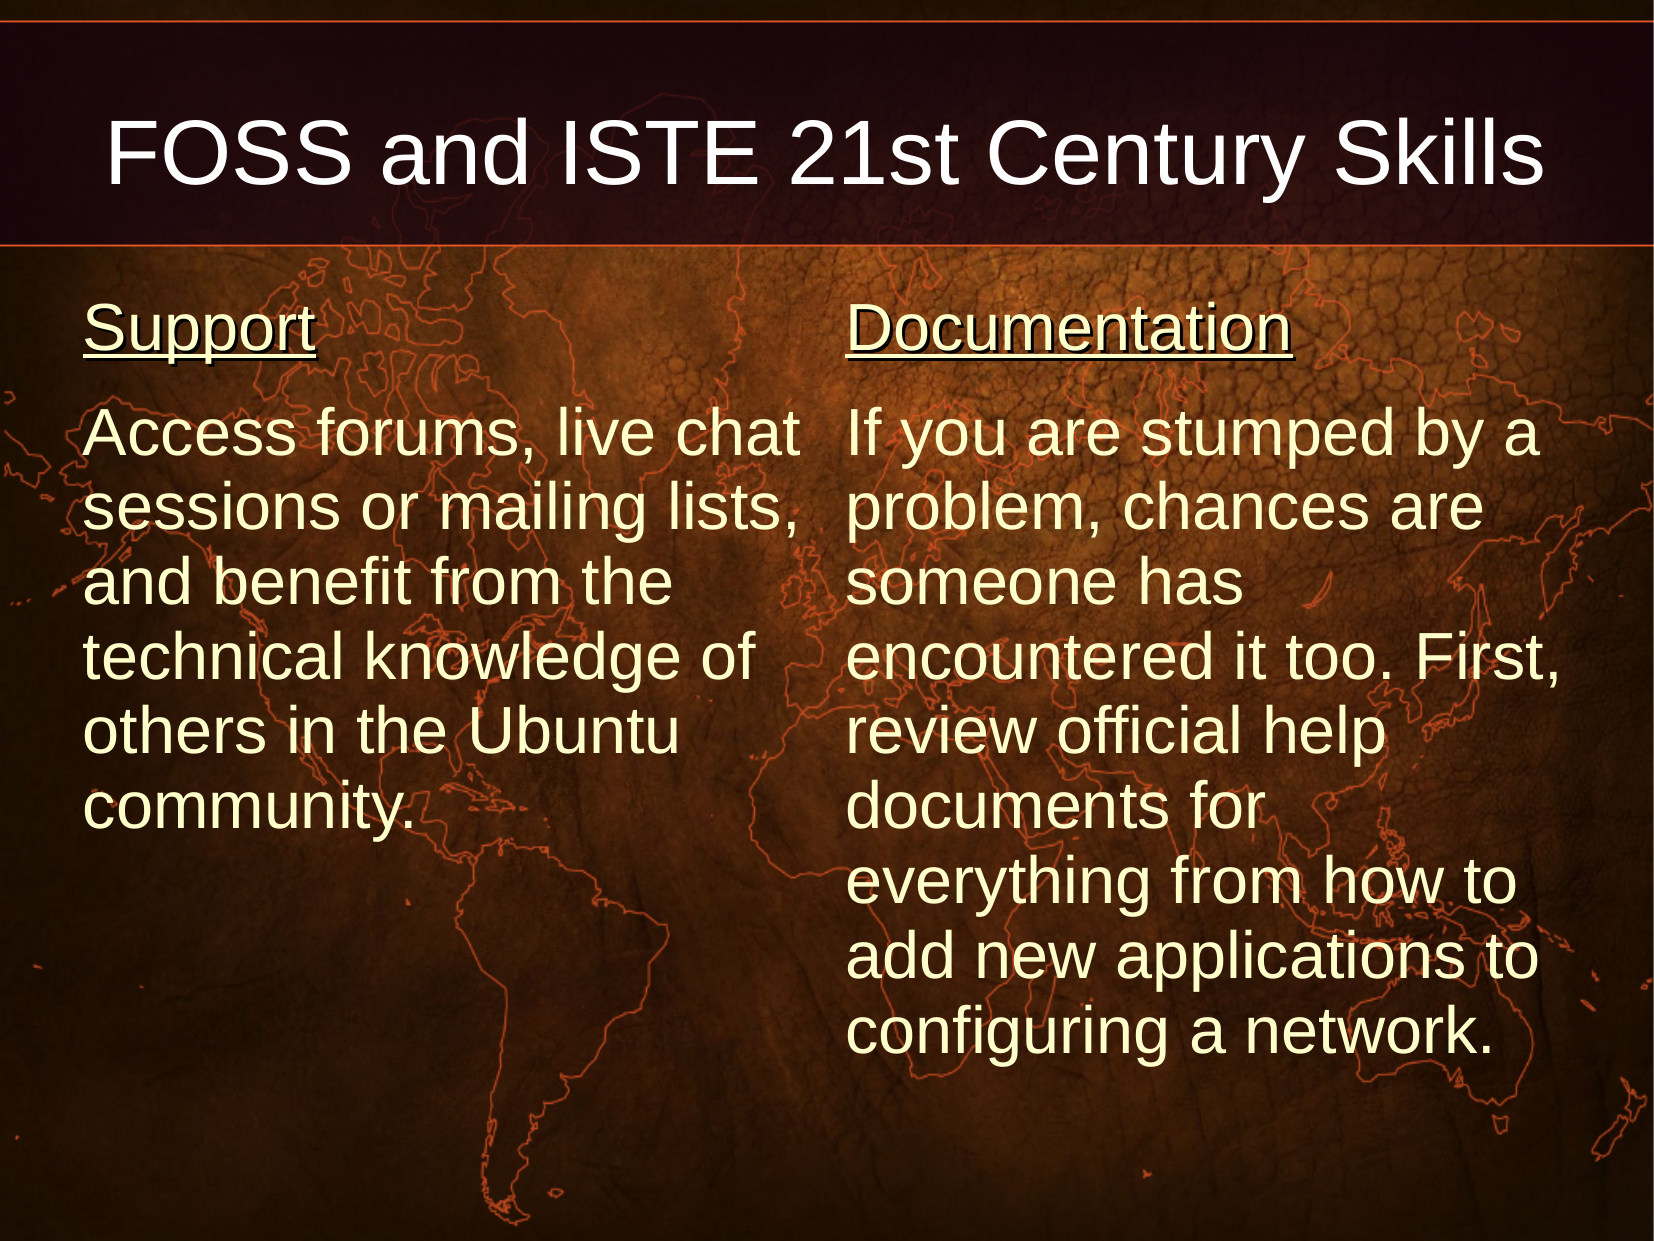

# FOSS and ISTE 21st Century Skills
Support
Access forums, live chat sessions or mailing lists, and benefit from the technical knowledge of others in the Ubuntu community.
Documentation
If you are stumped by a problem, chances are someone has encountered it too. First, review official help documents for everything from how to add new applications to configuring a network.